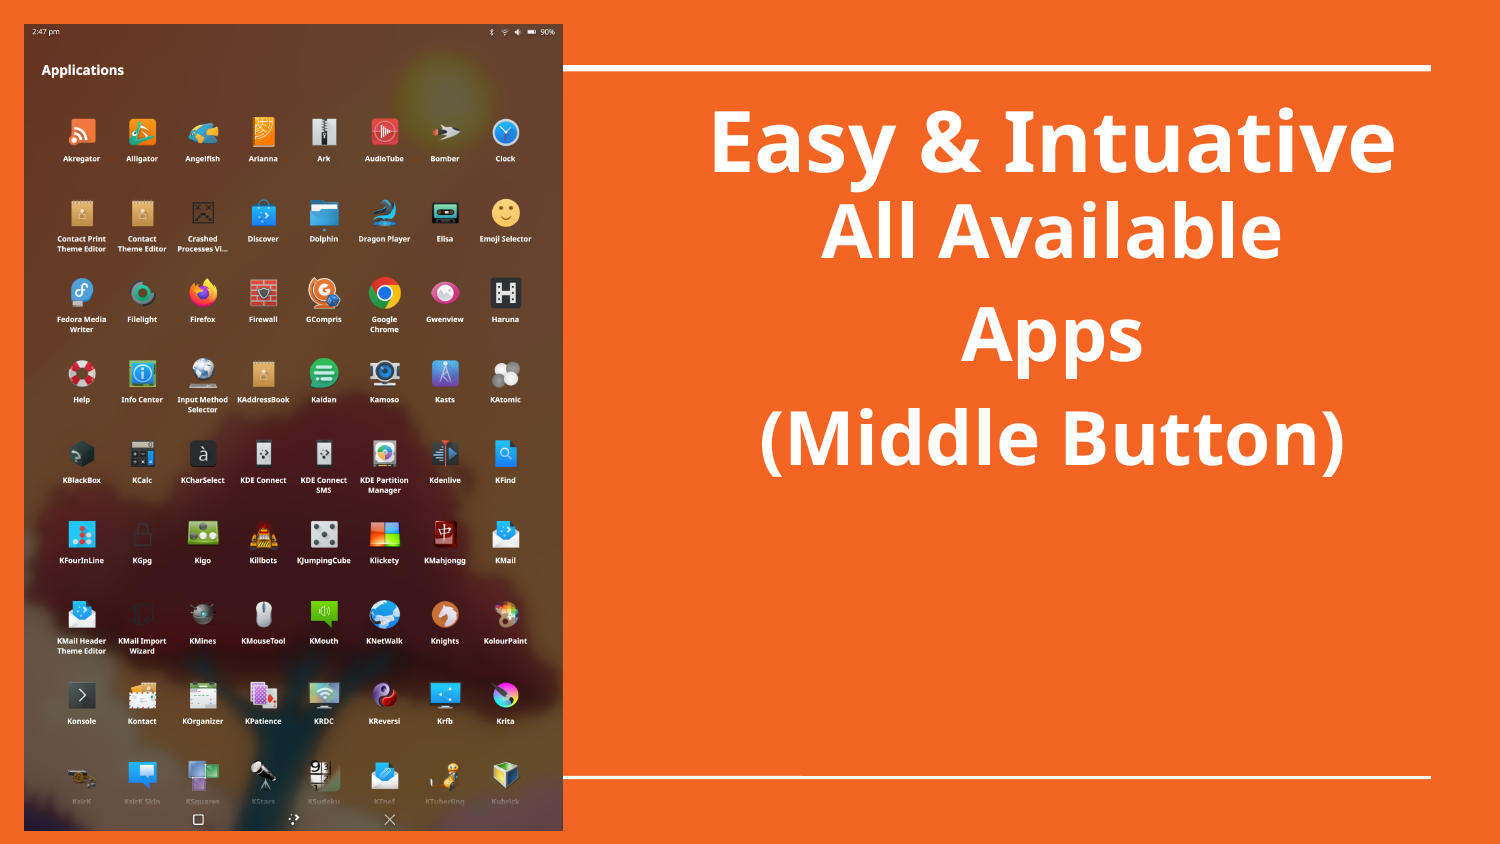

# Easy & Intuative
All Available Apps
(Middle Button)